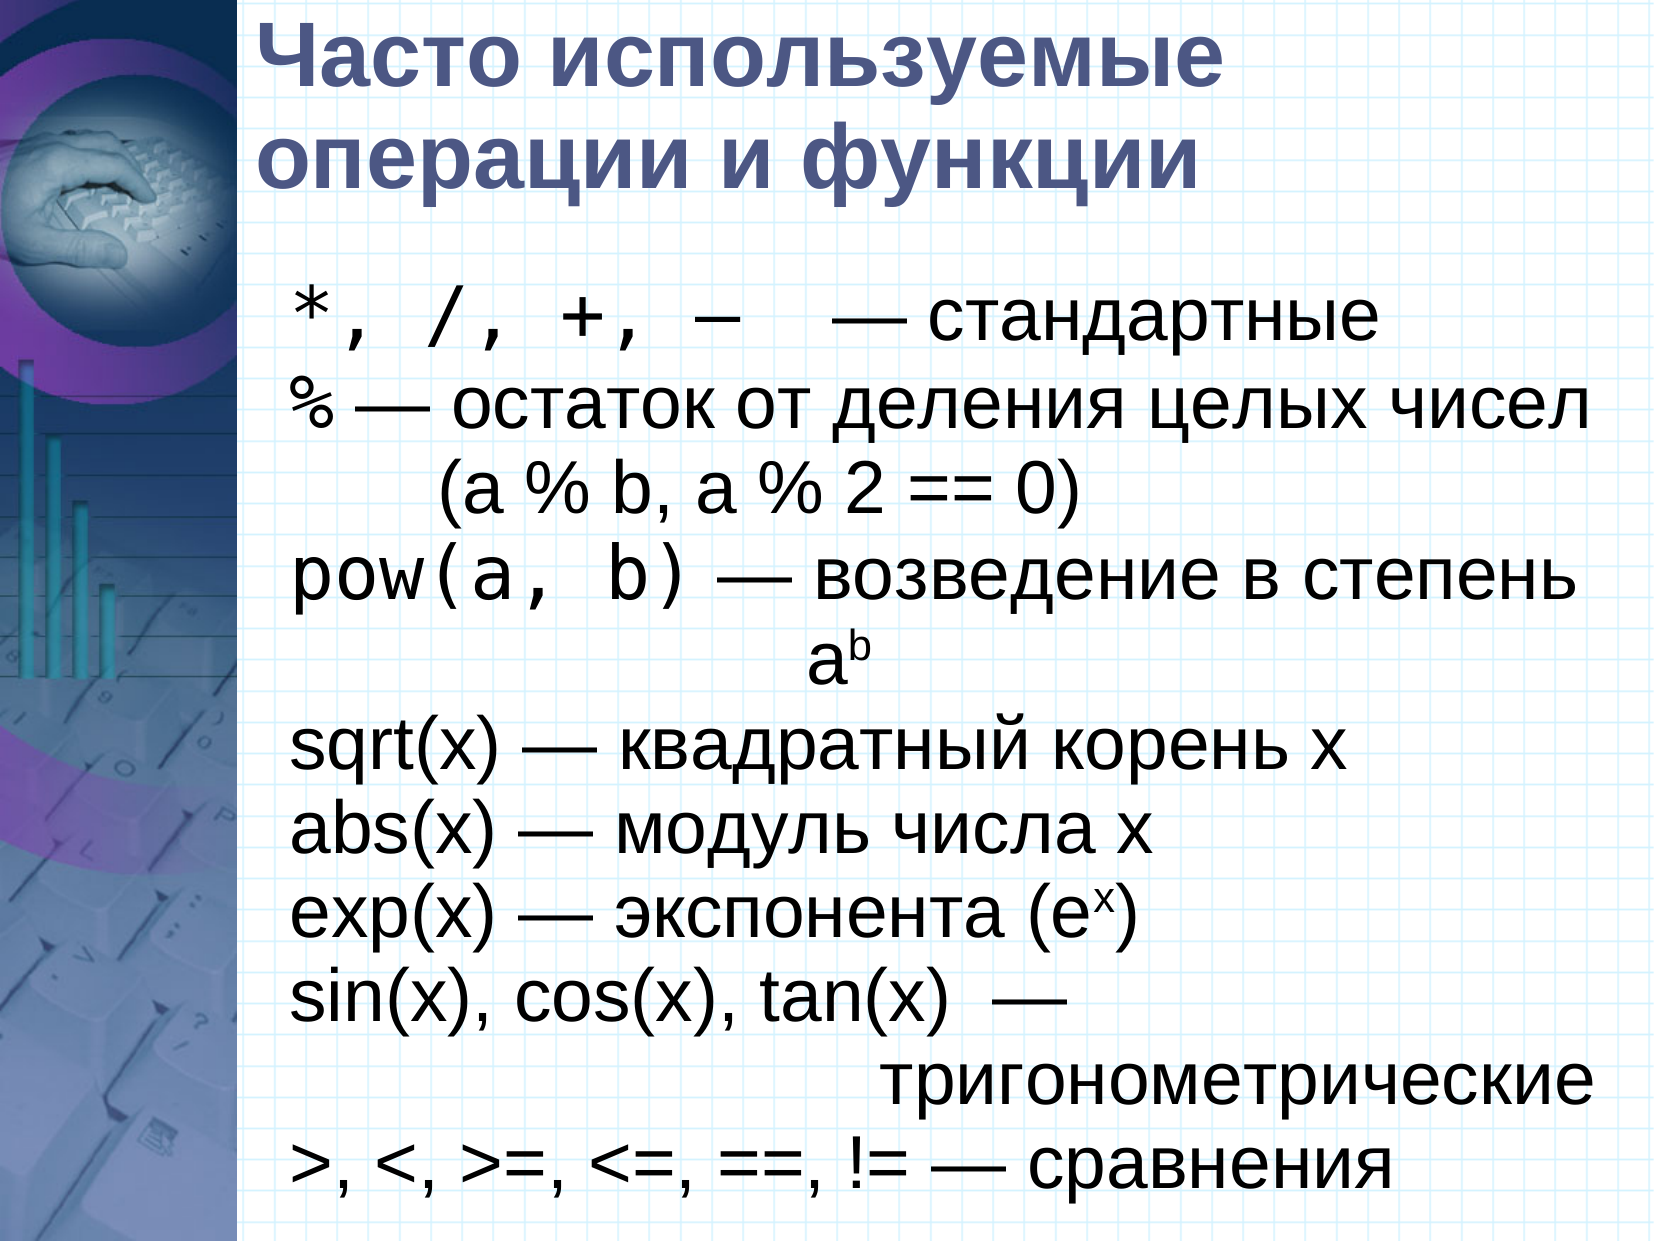

# Часто используемые операции и функции
*, /, +, — — стандартные
% — остаток от деления целых чисел
		(a % b, a % 2 == 0)
pow(a, b) — возведение в степень 								ab
sqrt(x) — квадратный корень x
abs(x) — модуль числа x
exp(x) — экспонента (ex)
sin(x), cos(x), tan(x) — 																тригонометрические
>, <, >=, <=, ==, != — сравнения